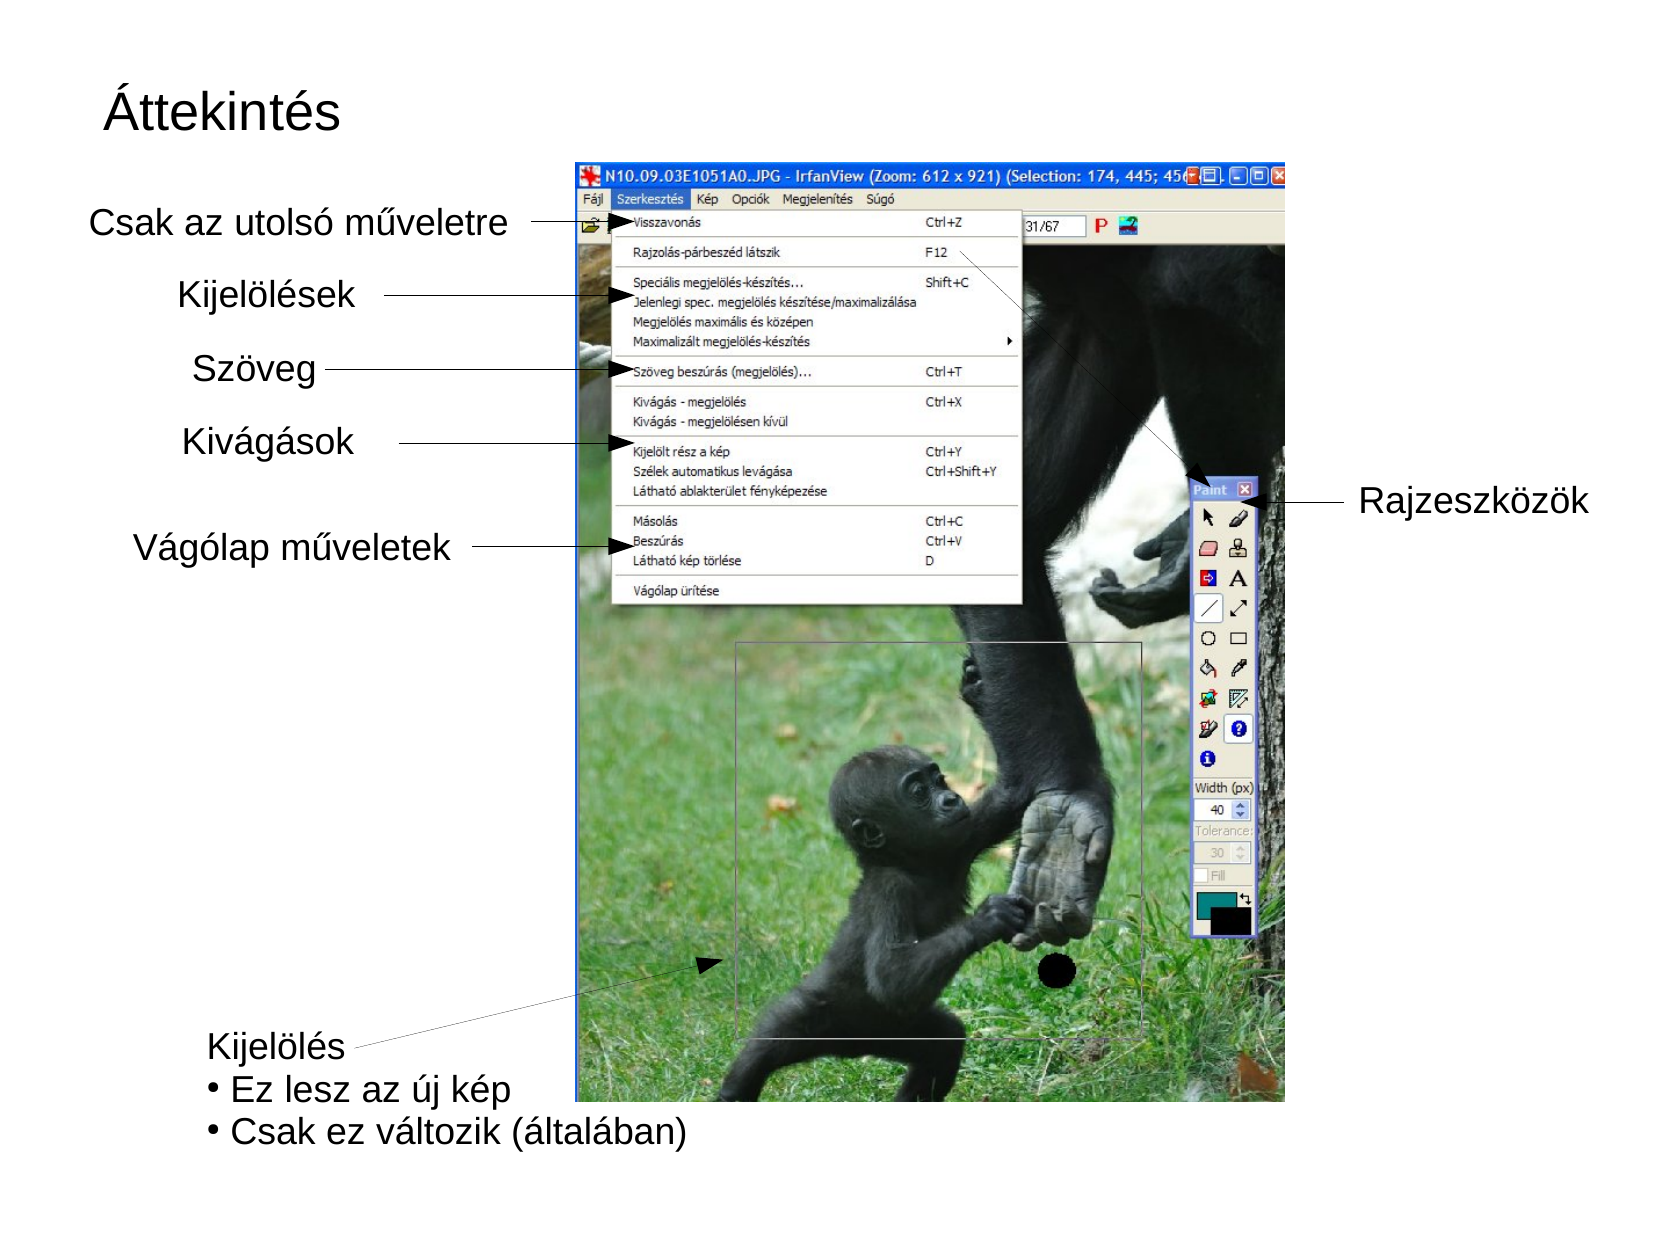

Áttekintés
Csak az utolsó műveletre
Kijelölések
Szöveg
Kivágások
Rajzeszközök
Vágólap műveletek
Kijelölés
 Ez lesz az új kép
 Csak ez változik (általában)